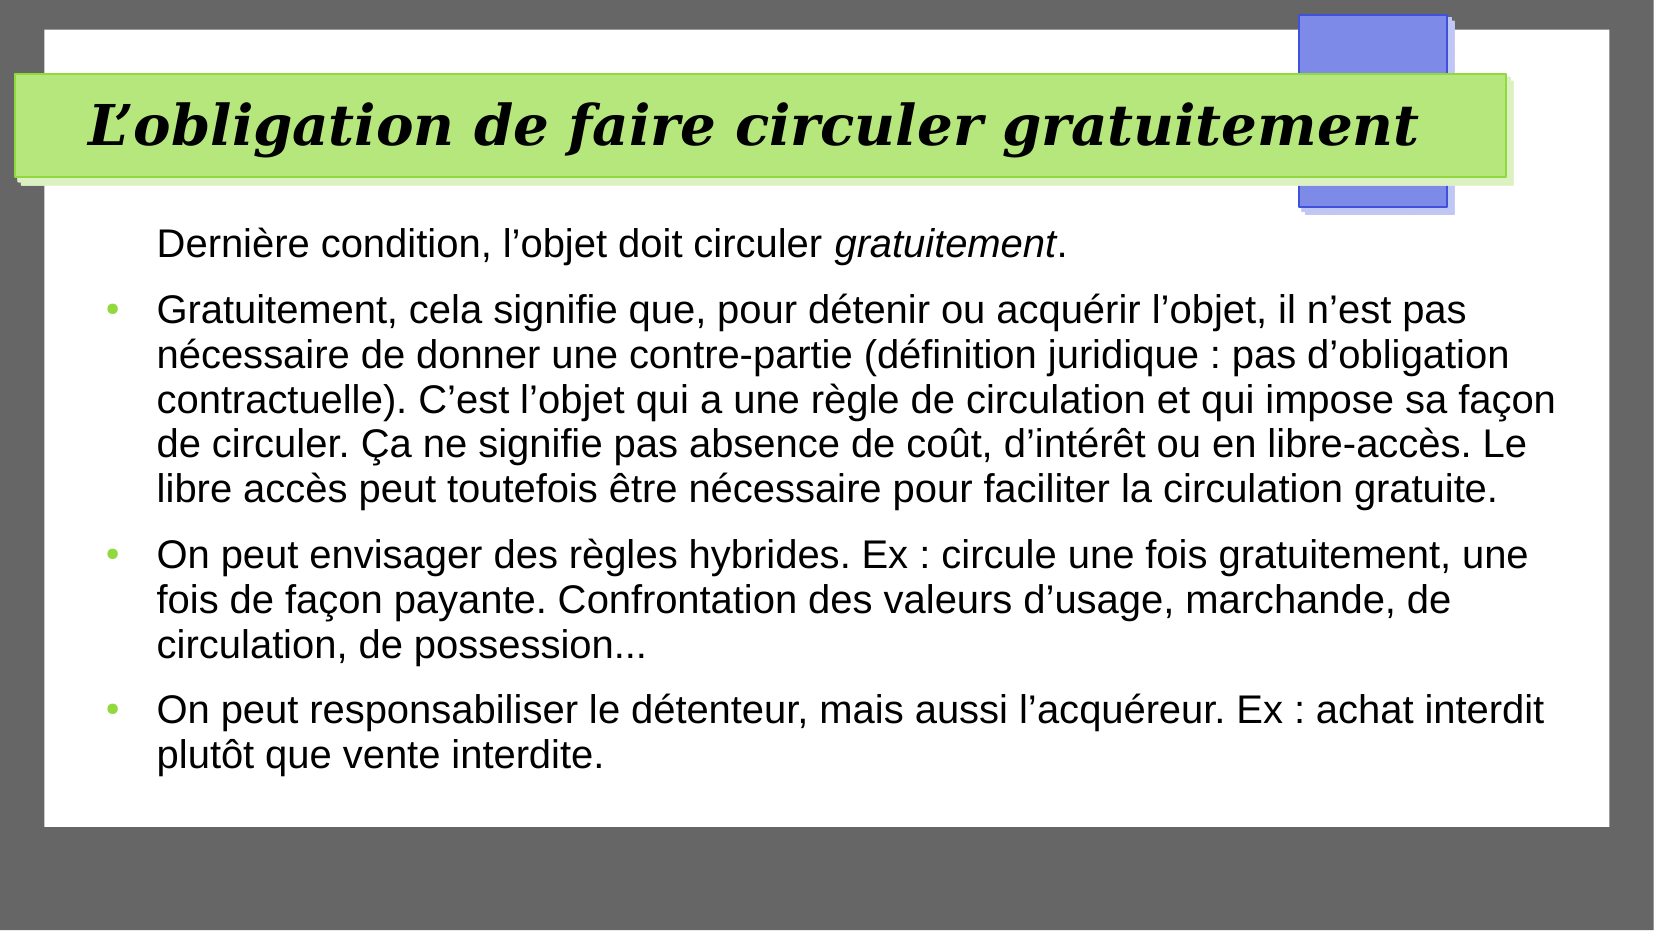

# L’obligation de faire circuler gratuitement
Dernière condition, l’objet doit circuler gratuitement.
Gratuitement, cela signifie que, pour détenir ou acquérir l’objet, il n’est pas nécessaire de donner une contre-partie (définition juridique : pas d’obligation contractuelle). C’est l’objet qui a une règle de circulation et qui impose sa façon de circuler. Ça ne signifie pas absence de coût, d’intérêt ou en libre-accès. Le libre accès peut toutefois être nécessaire pour faciliter la circulation gratuite.
On peut envisager des règles hybrides. Ex : circule une fois gratuitement, une fois de façon payante. Confrontation des valeurs d’usage, marchande, de circulation, de possession...
On peut responsabiliser le détenteur, mais aussi l’acquéreur. Ex : achat interdit plutôt que vente interdite.